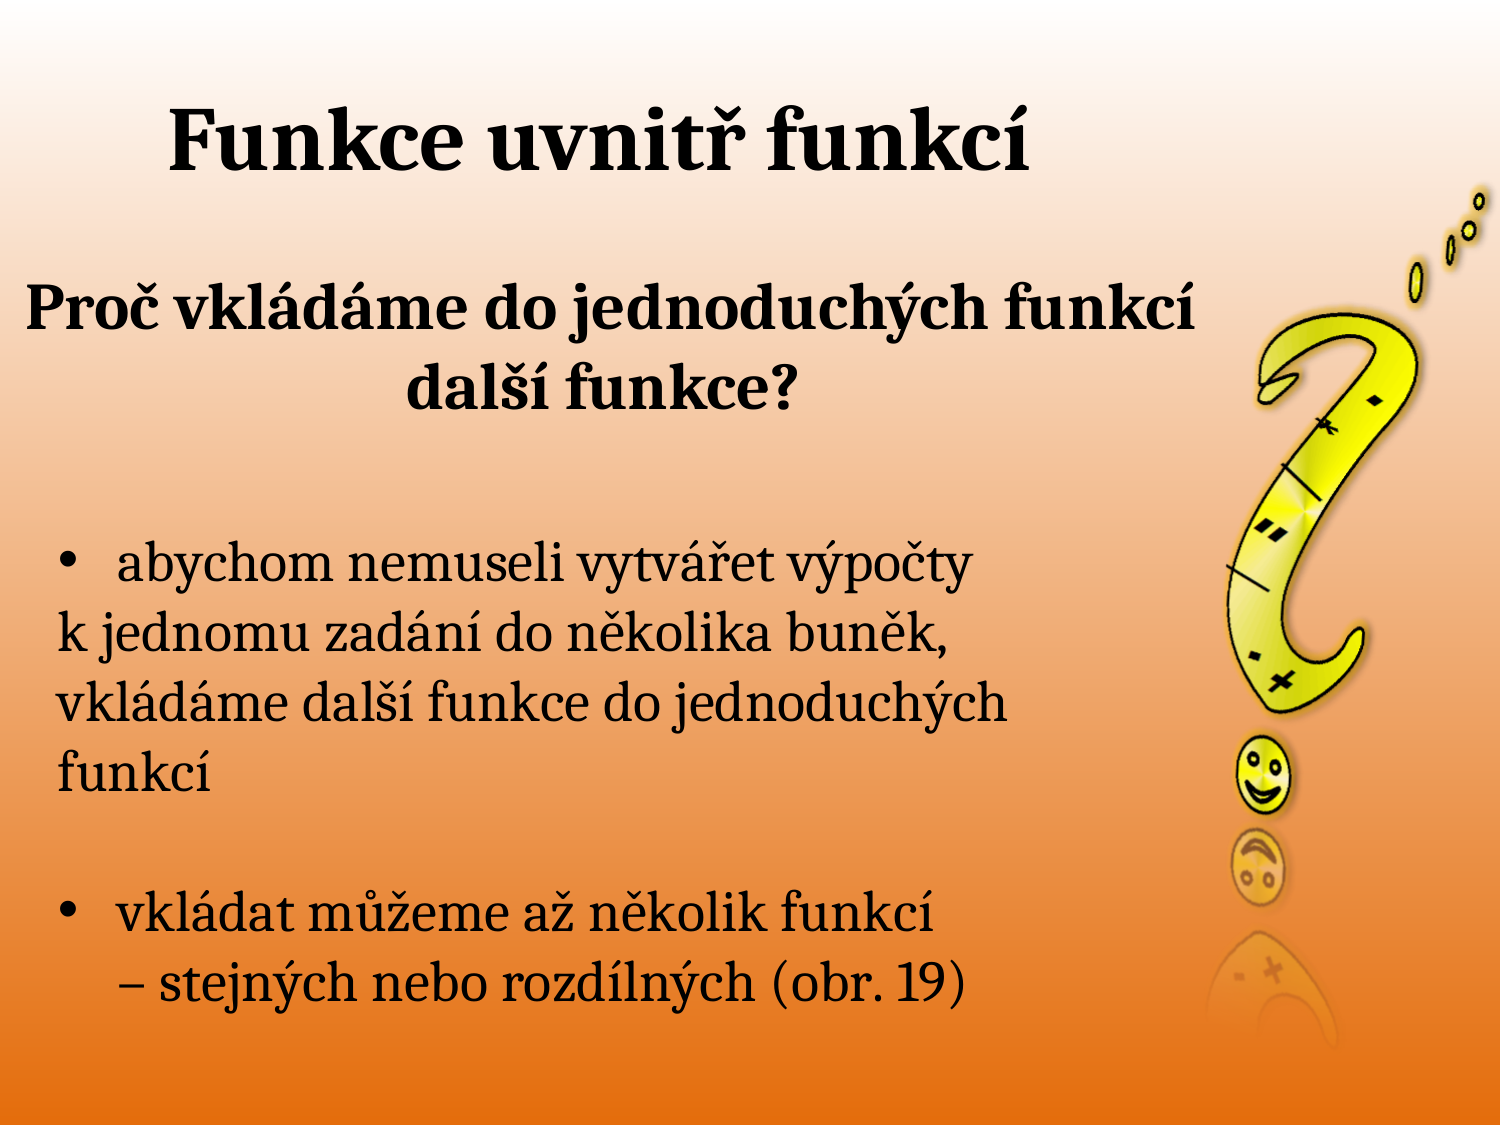

# Funkce uvnitř funkcí
Proč vkládáme do jednoduchých funkcí další funkce?
abychom nemuseli vytvářet výpočty
k jednomu zadání do několika buněk,
vkládáme další funkce do jednoduchých
funkcí
vkládat můžeme až několik funkcí
	– stejných nebo rozdílných (obr. 19)